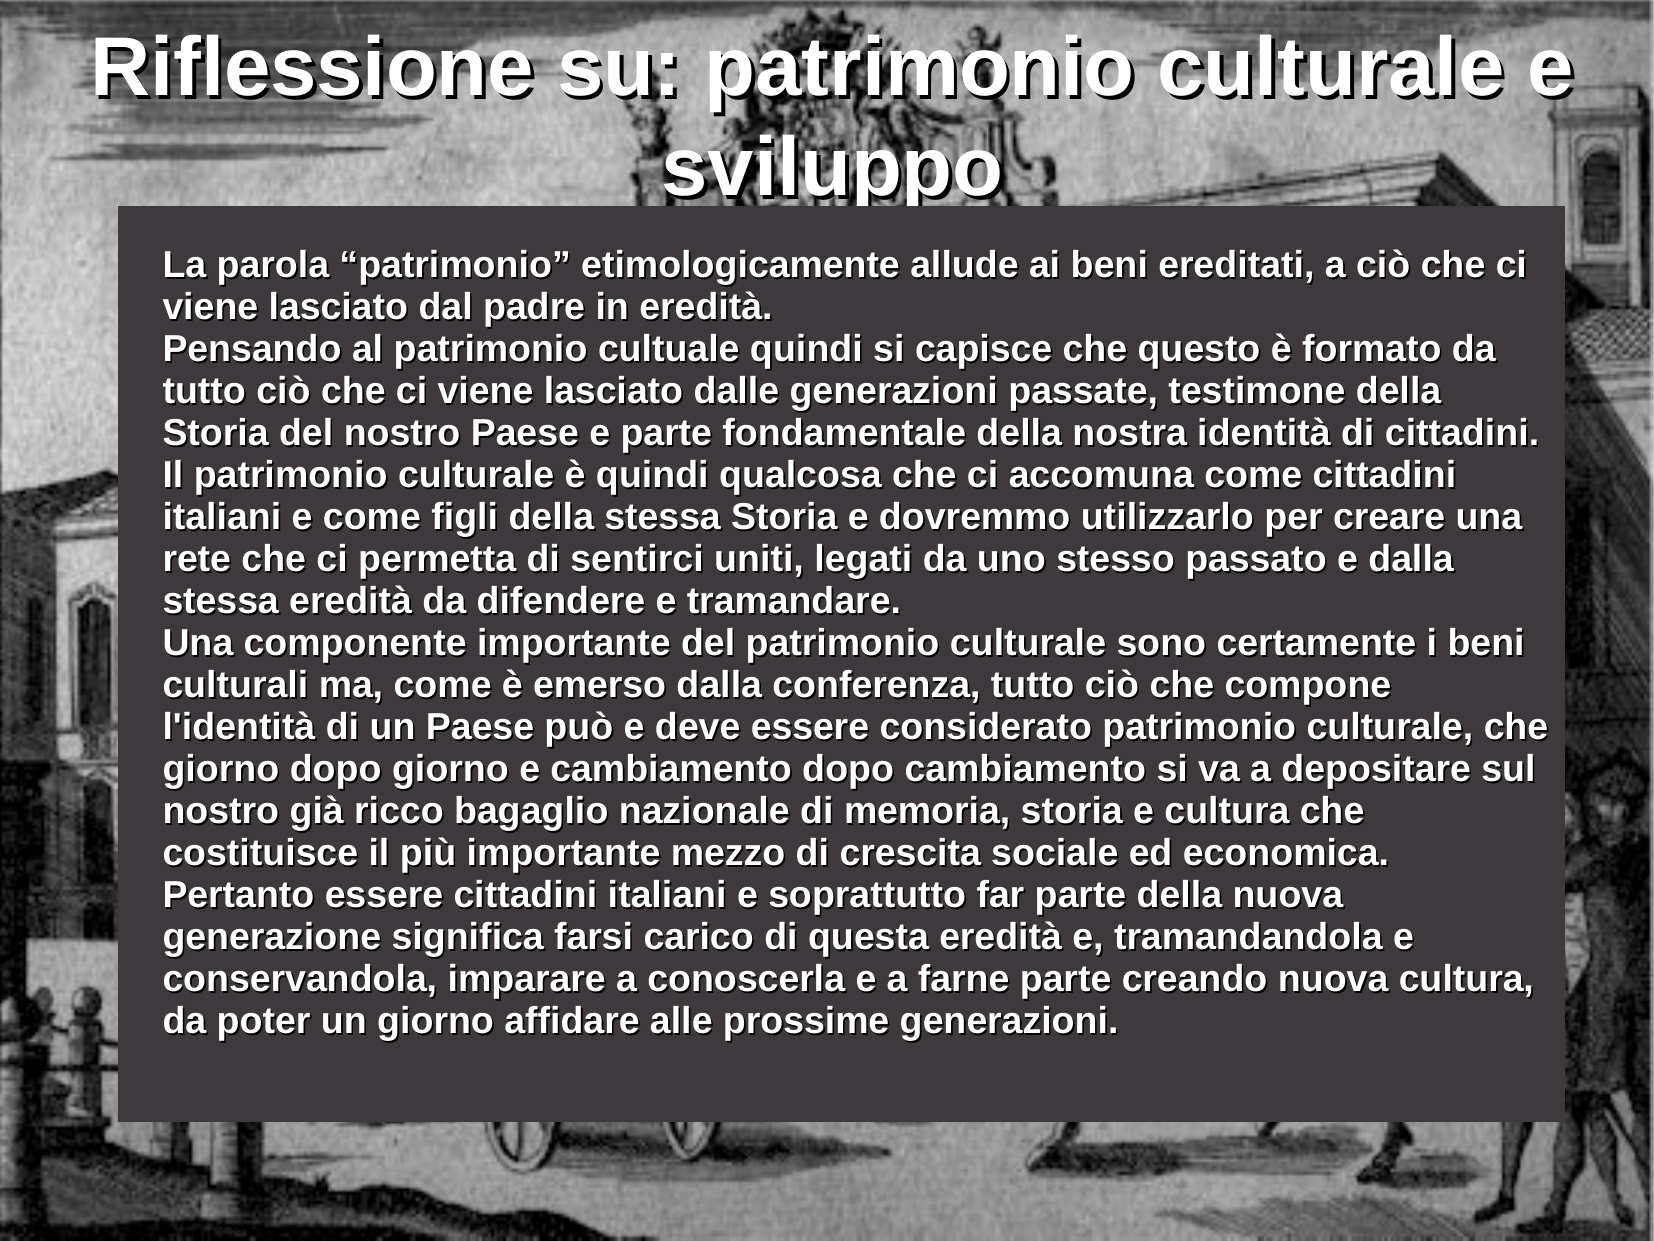

# Riflessione su: patrimonio culturale e sviluppo
La parola “patrimonio” etimologicamente allude ai beni ereditati, a ciò che ci viene lasciato dal padre in eredità.
Pensando al patrimonio cultuale quindi si capisce che questo è formato da tutto ciò che ci viene lasciato dalle generazioni passate, testimone della Storia del nostro Paese e parte fondamentale della nostra identità di cittadini.
Il patrimonio culturale è quindi qualcosa che ci accomuna come cittadini italiani e come figli della stessa Storia e dovremmo utilizzarlo per creare una rete che ci permetta di sentirci uniti, legati da uno stesso passato e dalla stessa eredità da difendere e tramandare.
Una componente importante del patrimonio culturale sono certamente i beni culturali ma, come è emerso dalla conferenza, tutto ciò che compone l'identità di un Paese può e deve essere considerato patrimonio culturale, che giorno dopo giorno e cambiamento dopo cambiamento si va a depositare sul nostro già ricco bagaglio nazionale di memoria, storia e cultura che costituisce il più importante mezzo di crescita sociale ed economica.
Pertanto essere cittadini italiani e soprattutto far parte della nuova generazione significa farsi carico di questa eredità e, tramandandola e conservandola, imparare a conoscerla e a farne parte creando nuova cultura, da poter un giorno affidare alle prossime generazioni.